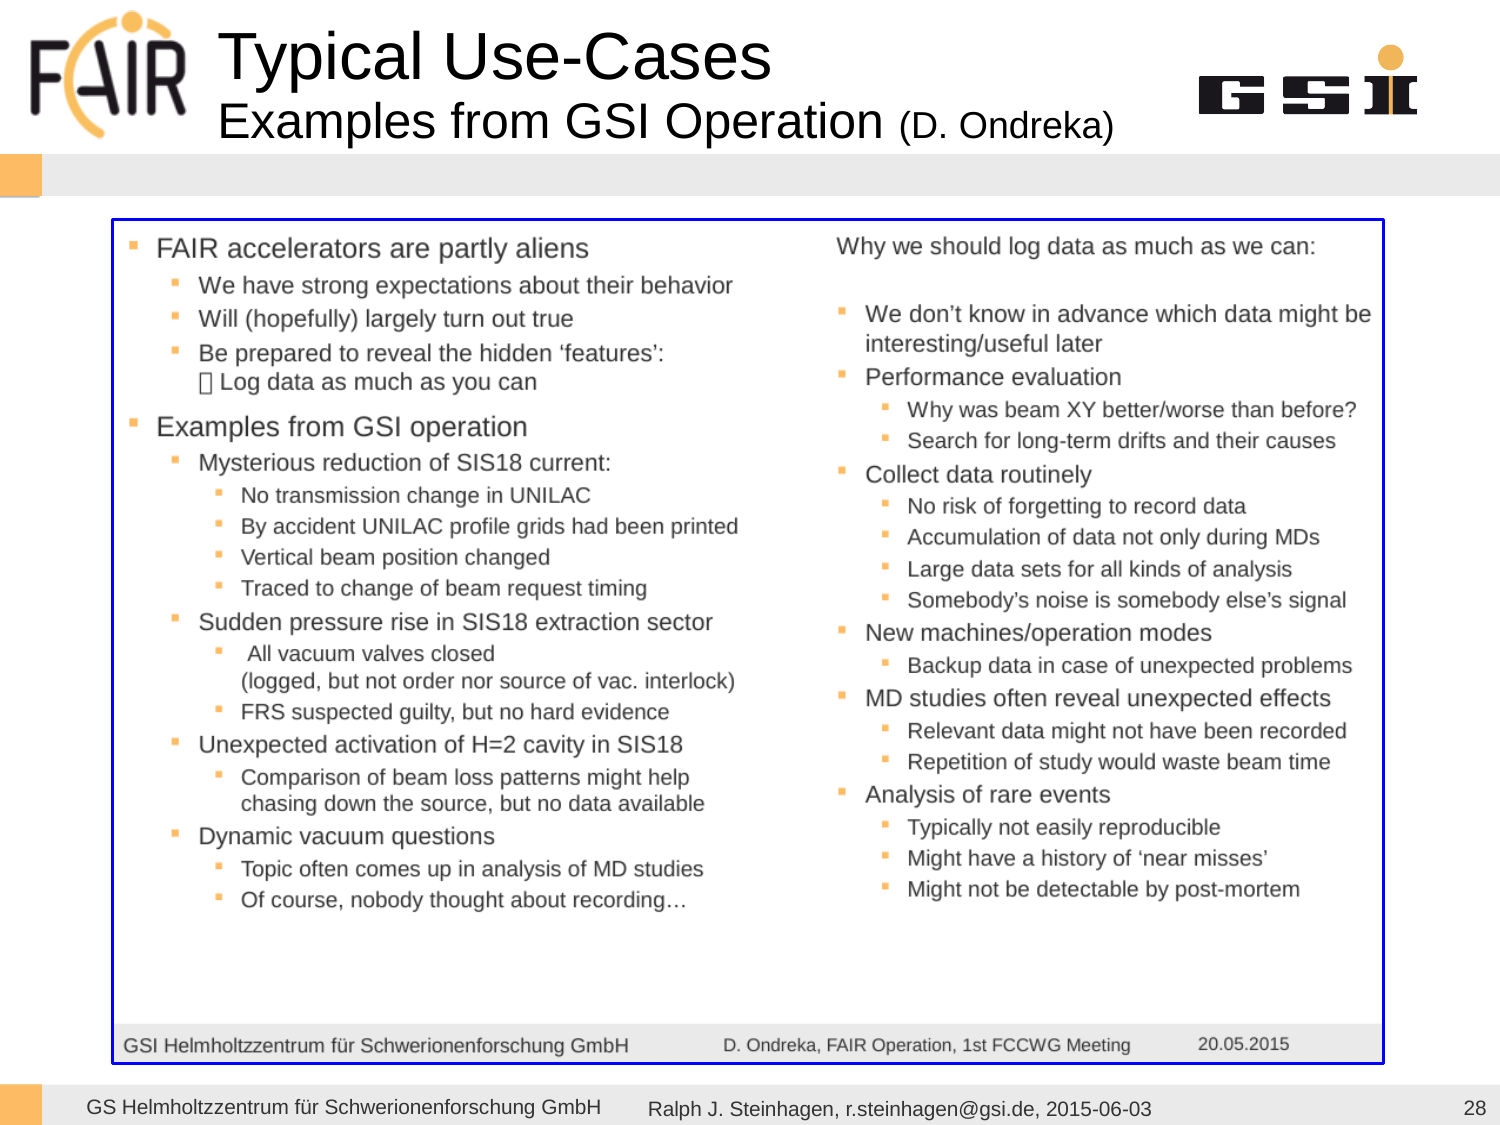

# Typical Use-Cases Examples from GSI Operation (D. Ondreka)